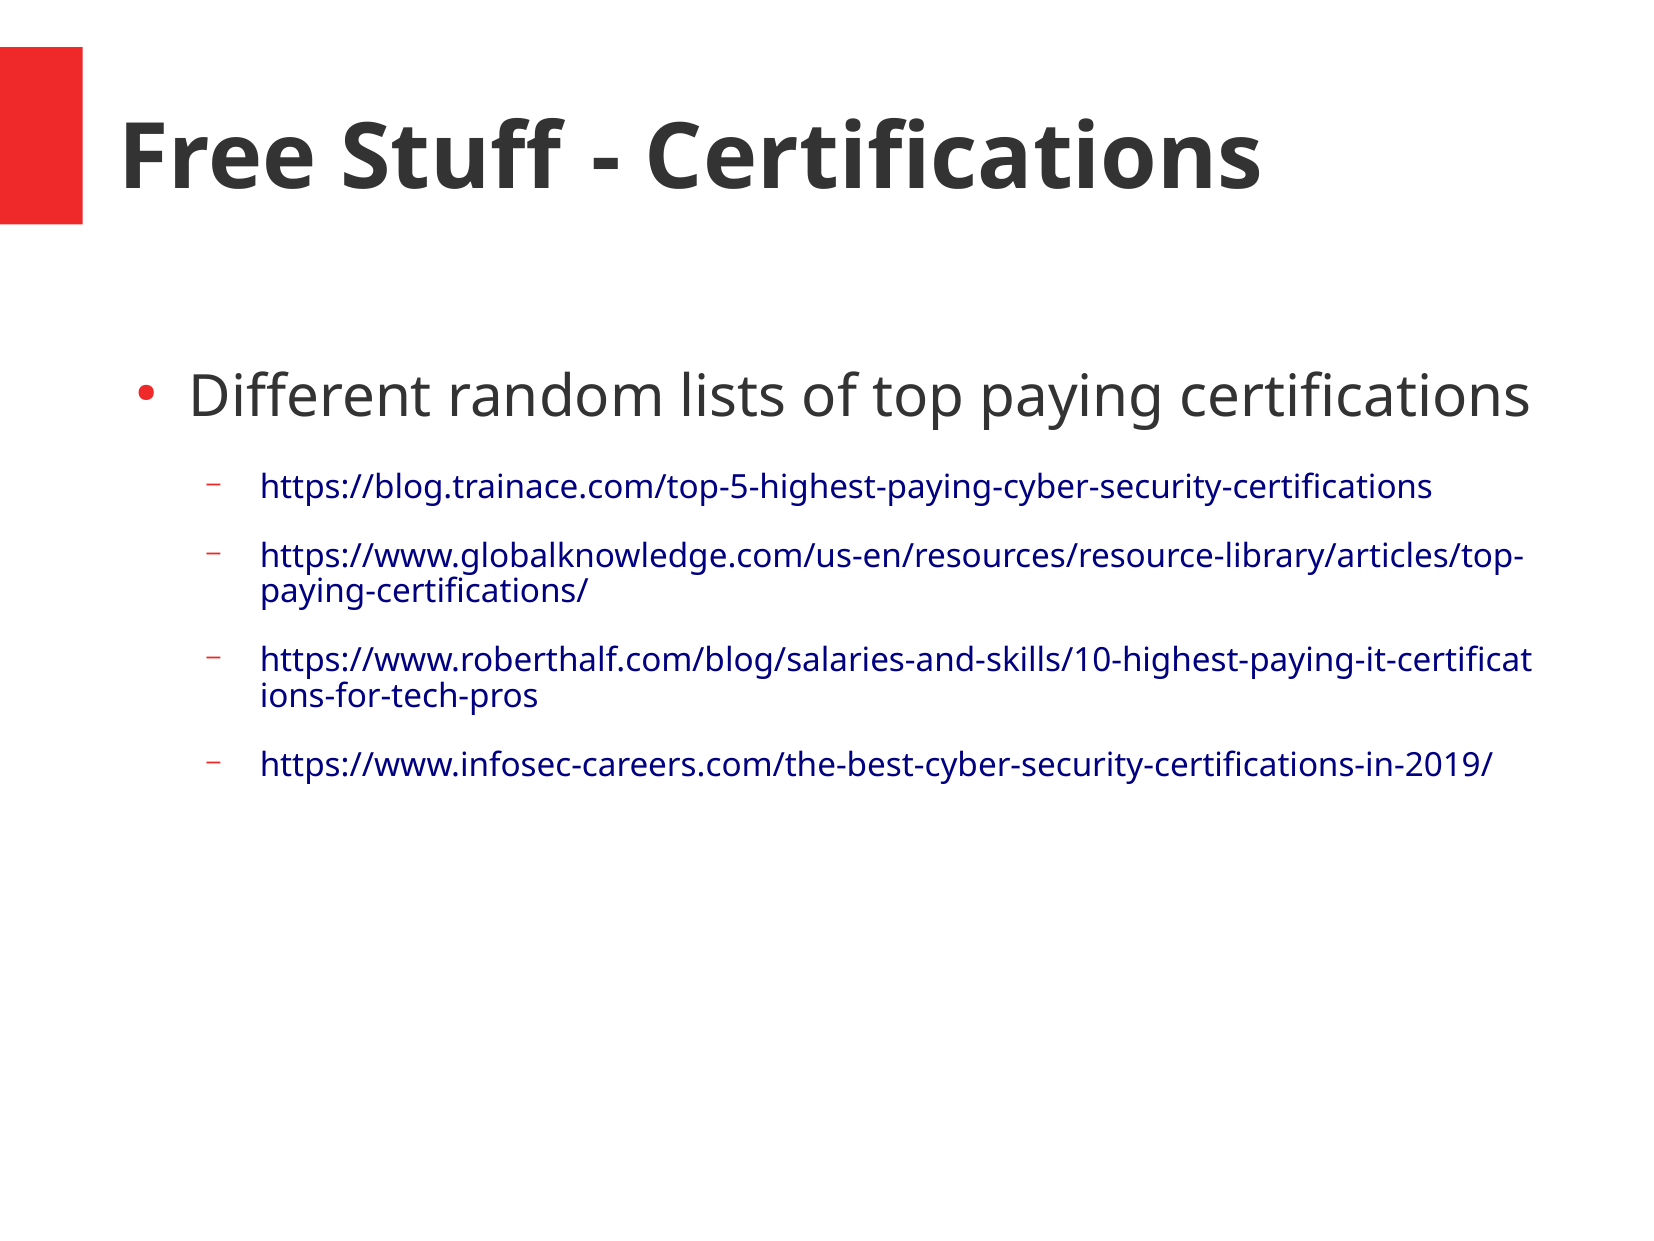

# Free Stuff	 - Certifications
Different random lists of top paying certifications
https://blog.trainace.com/top-5-highest-paying-cyber-security-certifications
https://www.globalknowledge.com/us-en/resources/resource-library/articles/top-paying-certifications/
https://www.roberthalf.com/blog/salaries-and-skills/10-highest-paying-it-certifications-for-tech-pros
https://www.infosec-careers.com/the-best-cyber-security-certifications-in-2019/